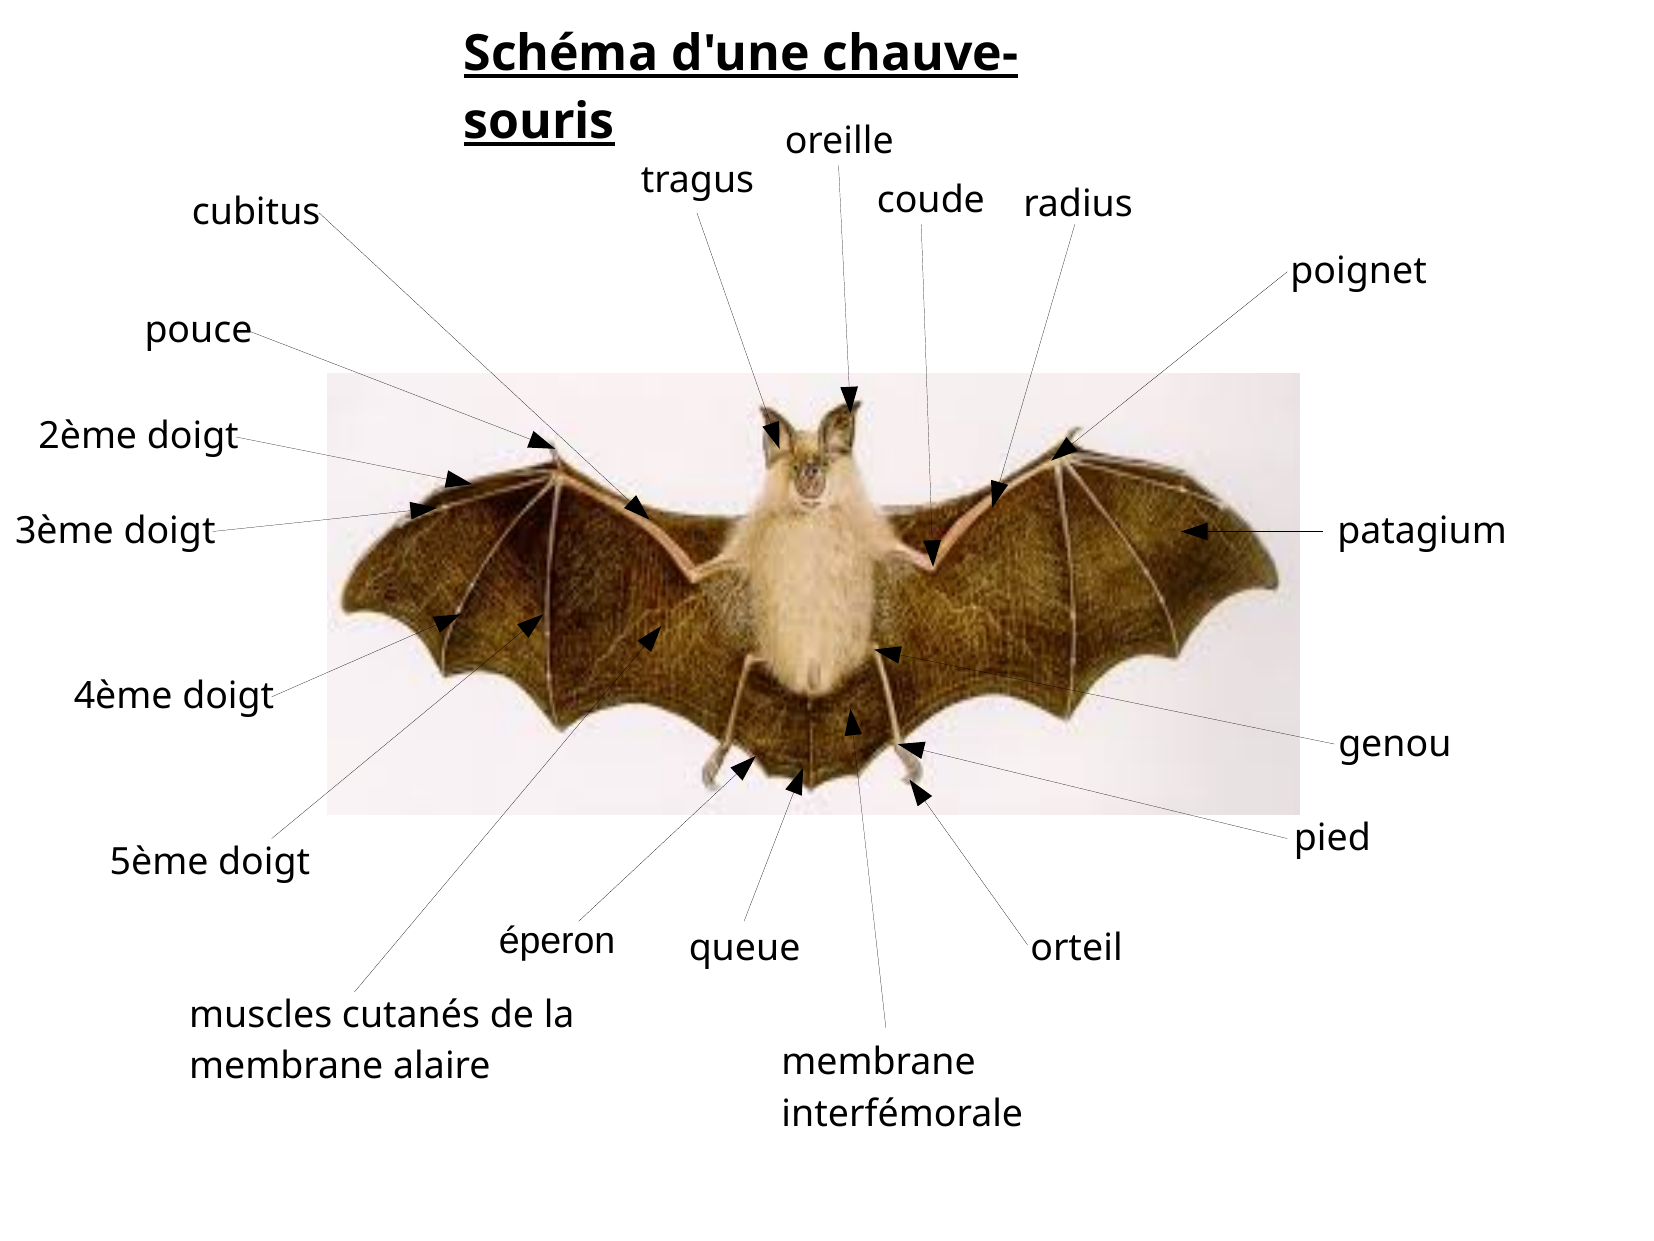

Schéma d'une chauve-souris
oreille
tragus
coude
radius
cubitus
poignet
pouce
2ème doigt
3ème doigt
patagium
4ème doigt
genou
pied
5ème doigt
éperon
queue
orteil
muscles cutanés de la
membrane alaire
membrane
interfémorale